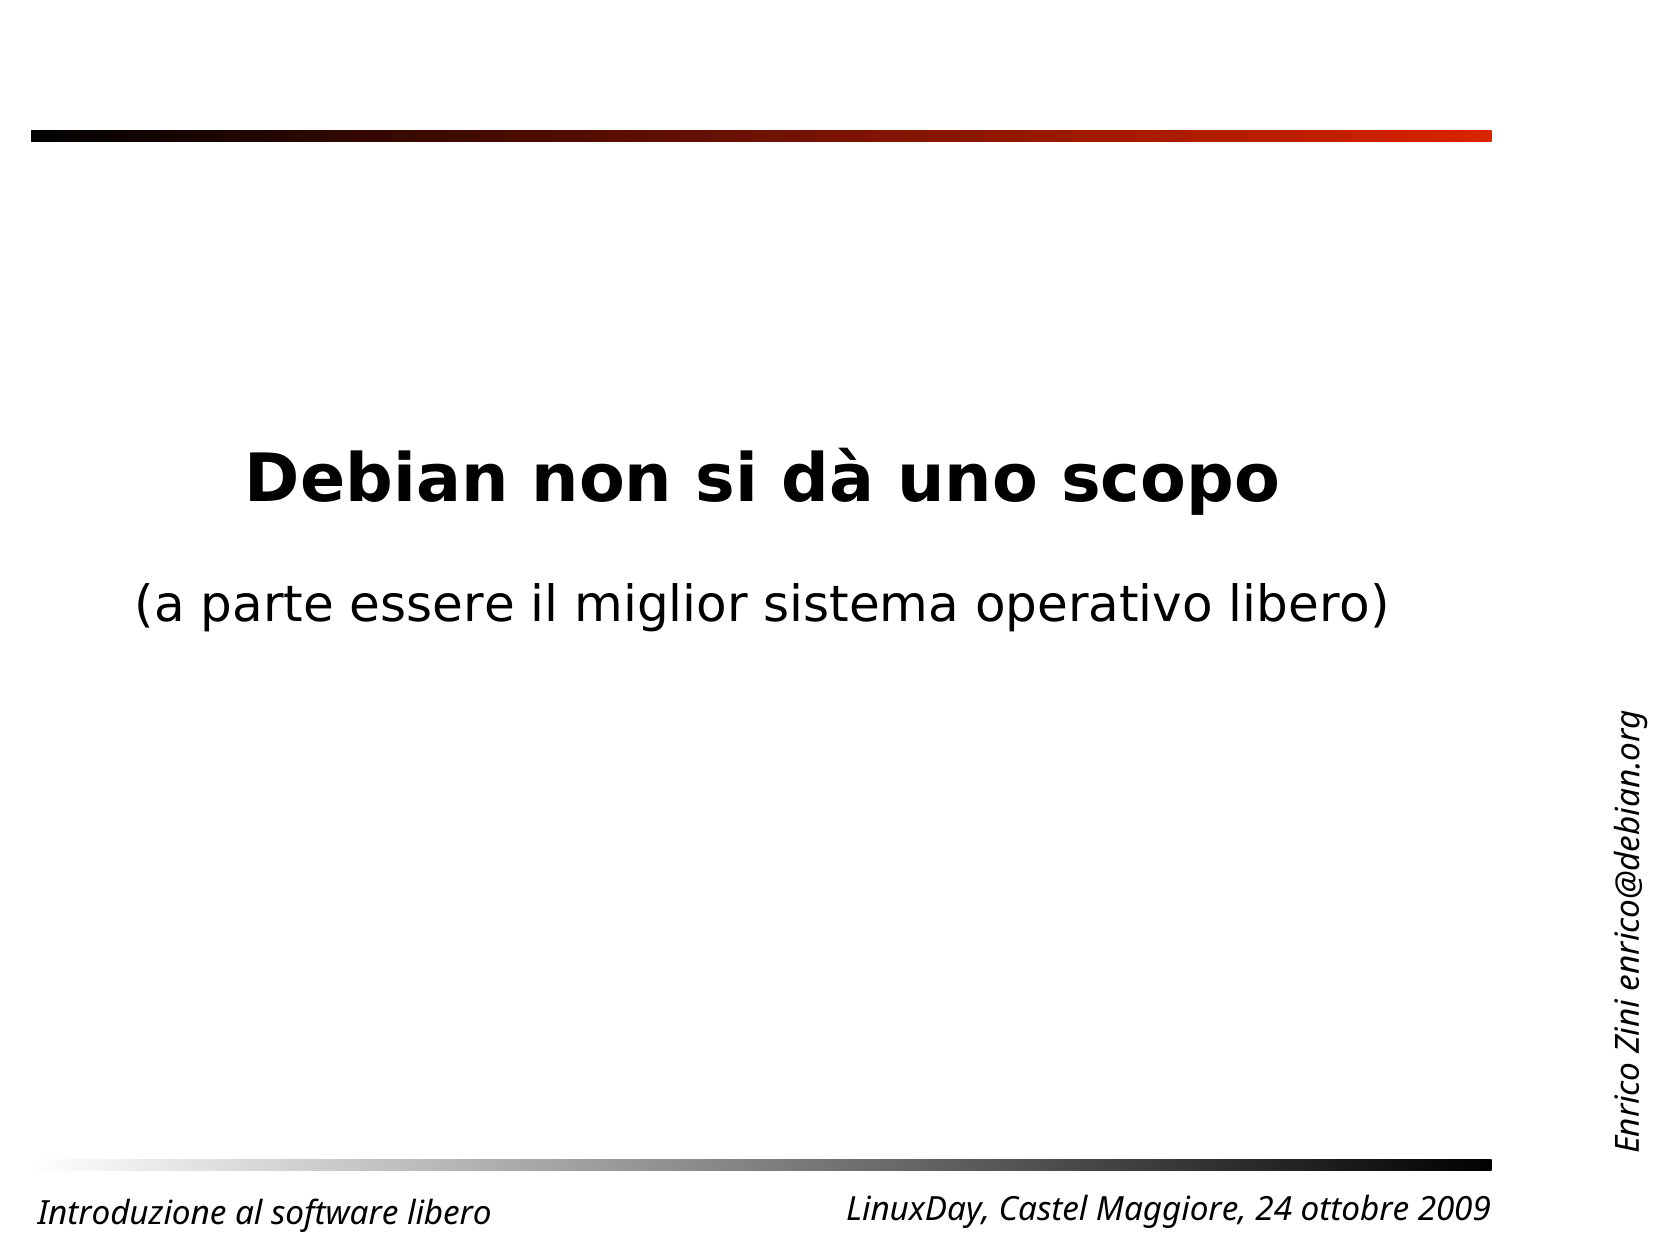

Debian non si dà uno scopo
(a parte essere il miglior sistema operativo libero)